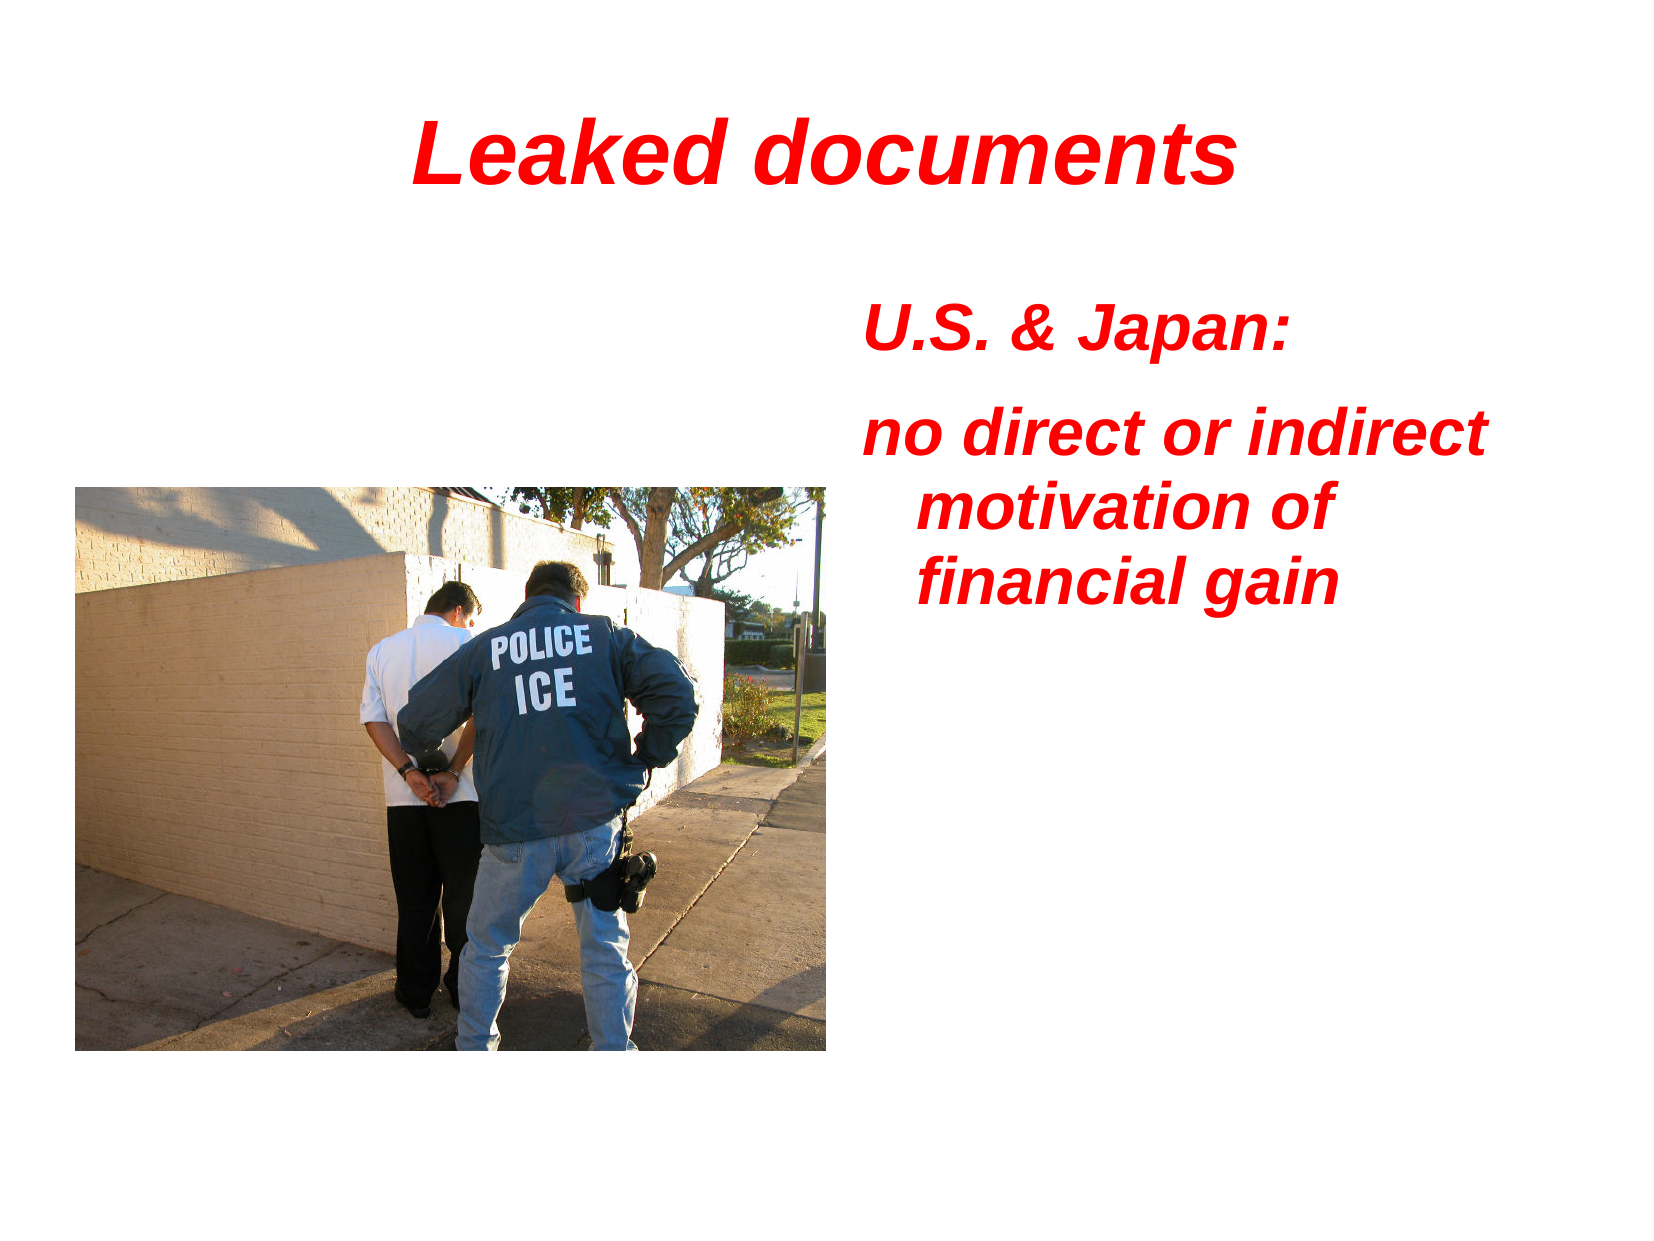

# Leaked documents
U.S. & Japan:
no direct or indirect motivation of financial gain